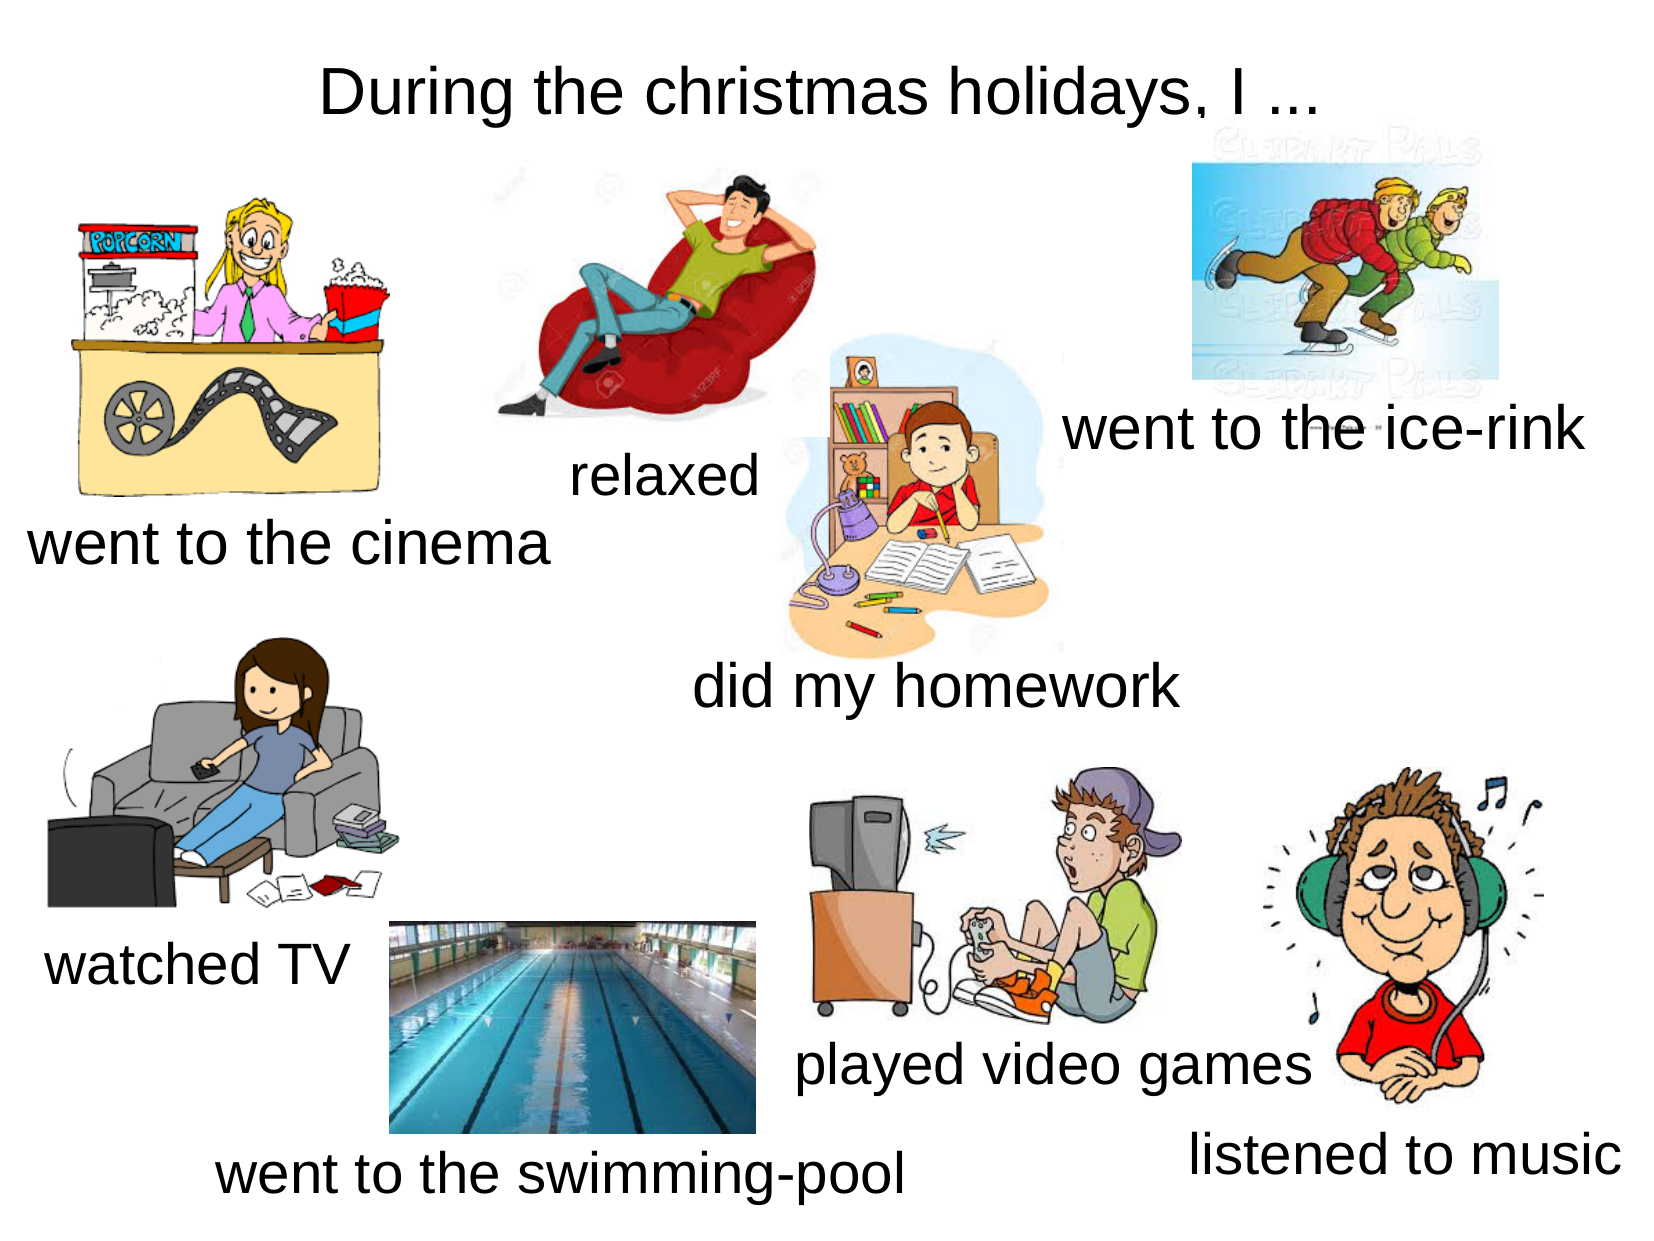

During the christmas holidays, I ...
went to the ice-rink
relaxed
went to the cinema
did my homework
watched TV
played video games
listened to music
went to the swimming-pool